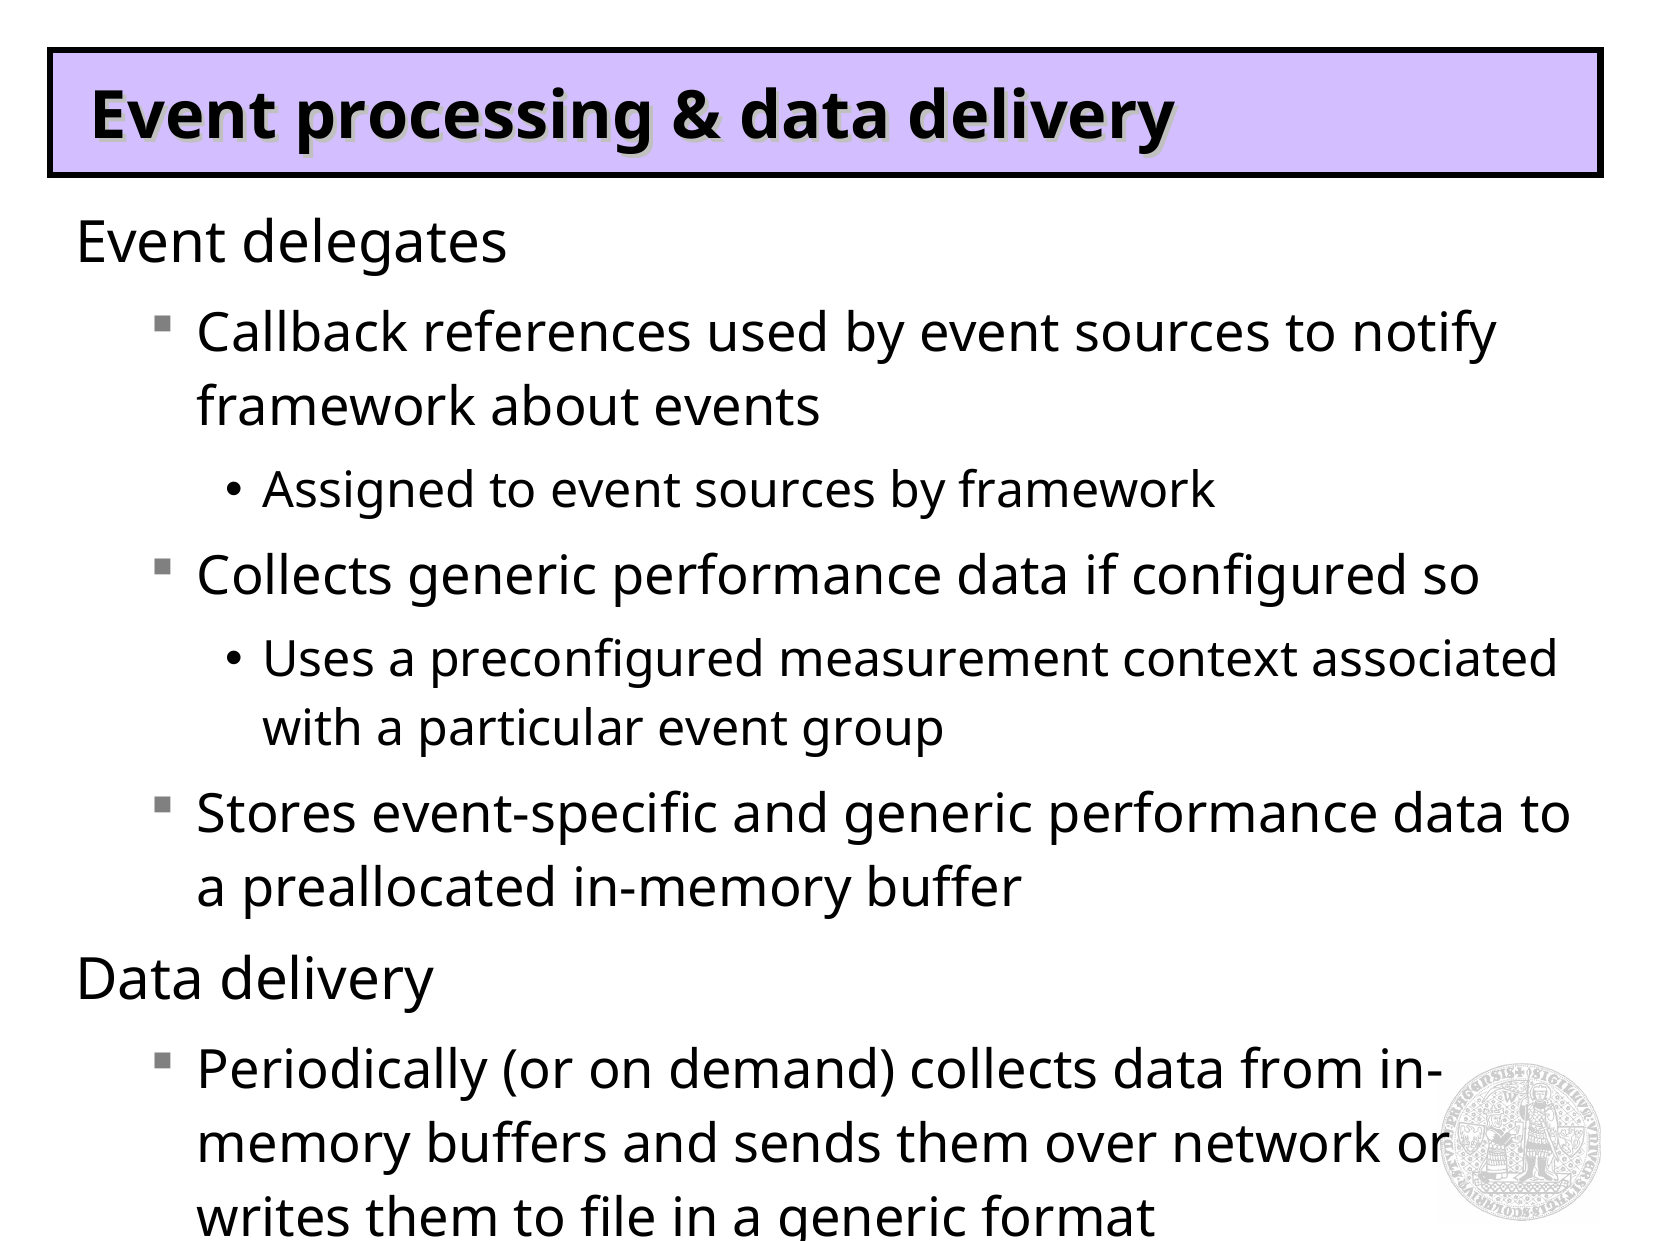

# Event processing & data delivery
Event delegates
Callback references used by event sources to notify framework about events
Assigned to event sources by framework
Collects generic performance data if configured so
Uses a preconfigured measurement context associated with a particular event group
Stores event-specific and generic performance data to a preallocated in-memory buffer
Data delivery
Periodically (or on demand) collects data from in-memory buffers and sends them over network or writes them to file in a generic format